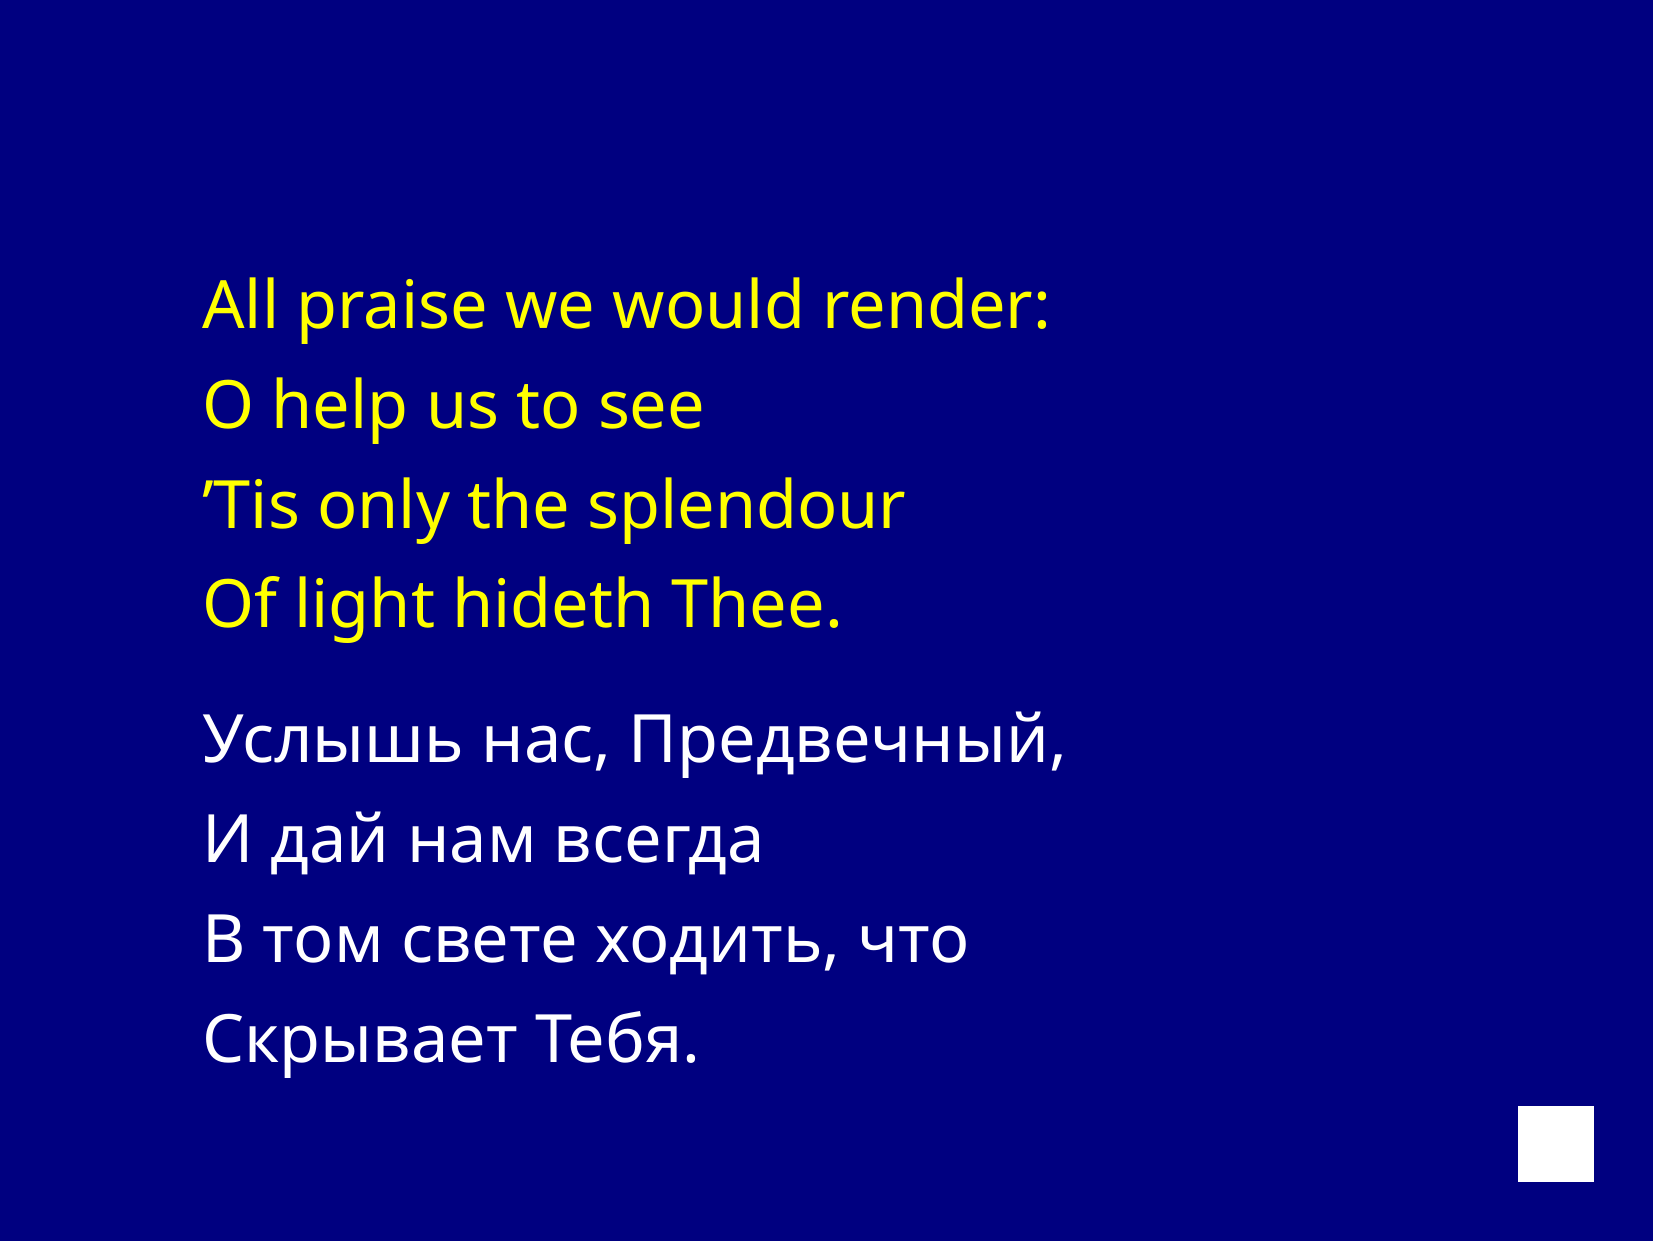

All praise we would render:
	O help us to see
	’Tis only the splendour
	Of light hideth Thee.
	Услышь нас, Предвечный,
	И дай нам всегда
	В том свете ходить, что
	Скрывает Тебя.